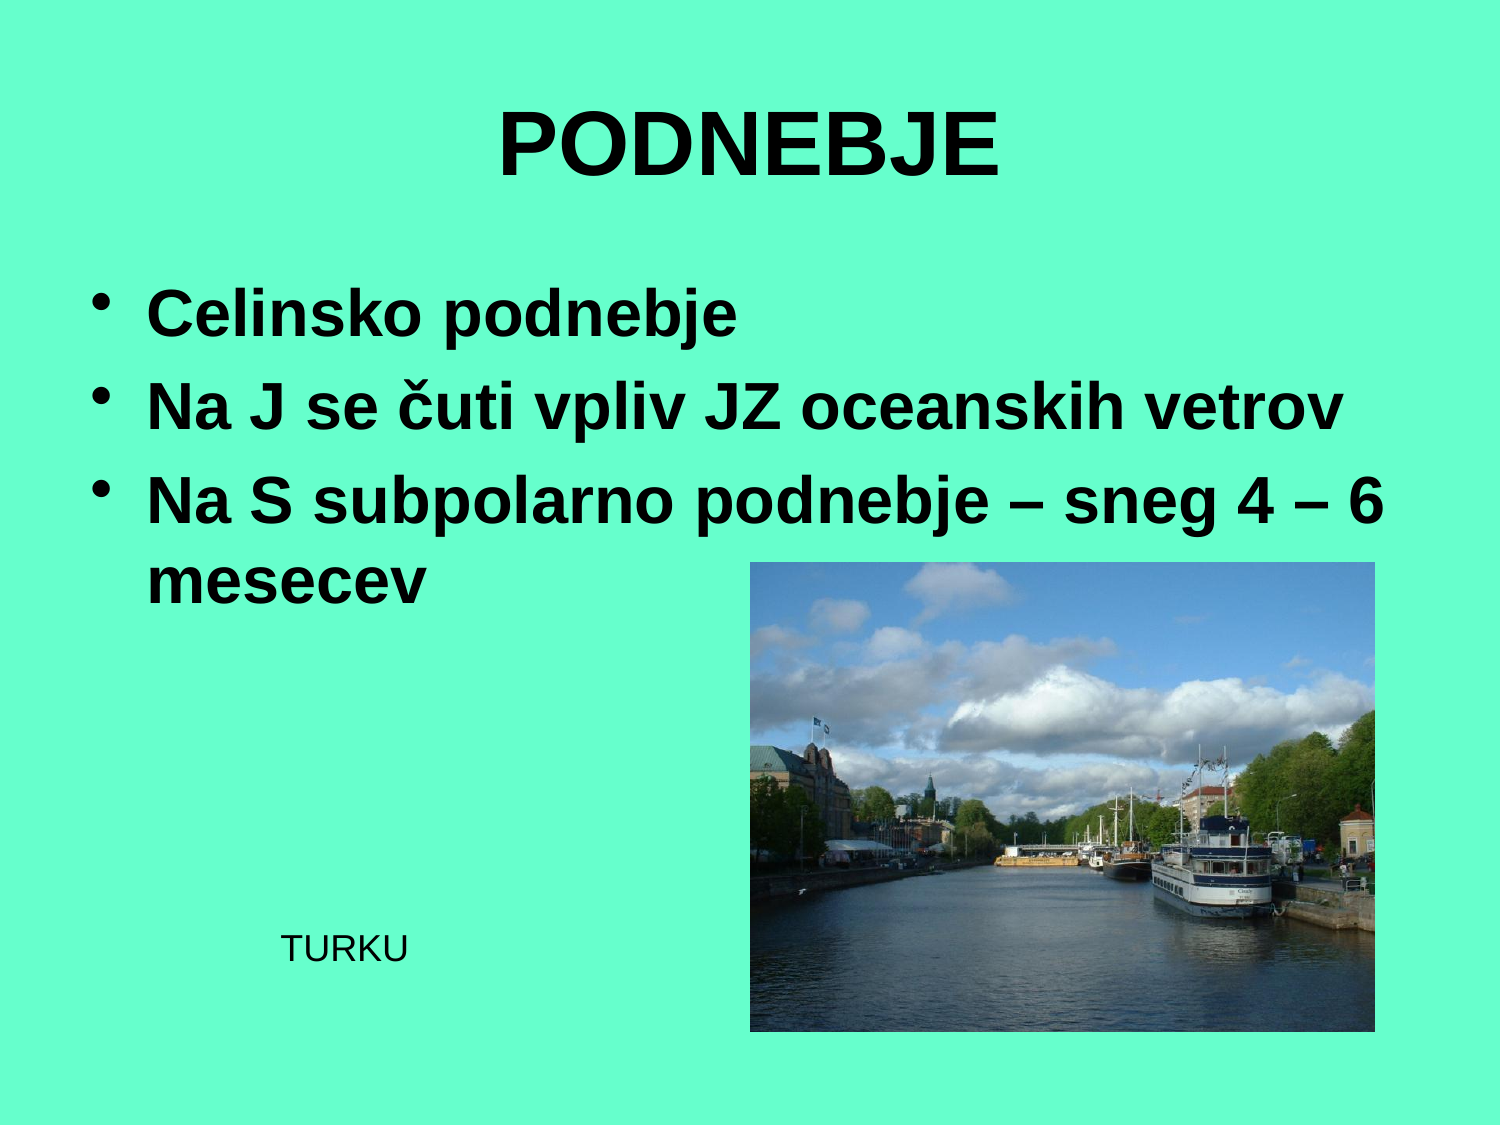

# PODNEBJE
Celinsko podnebje
Na J se čuti vpliv JZ oceanskih vetrov
Na S subpolarno podnebje – sneg 4 – 6 mesecev
TURKU